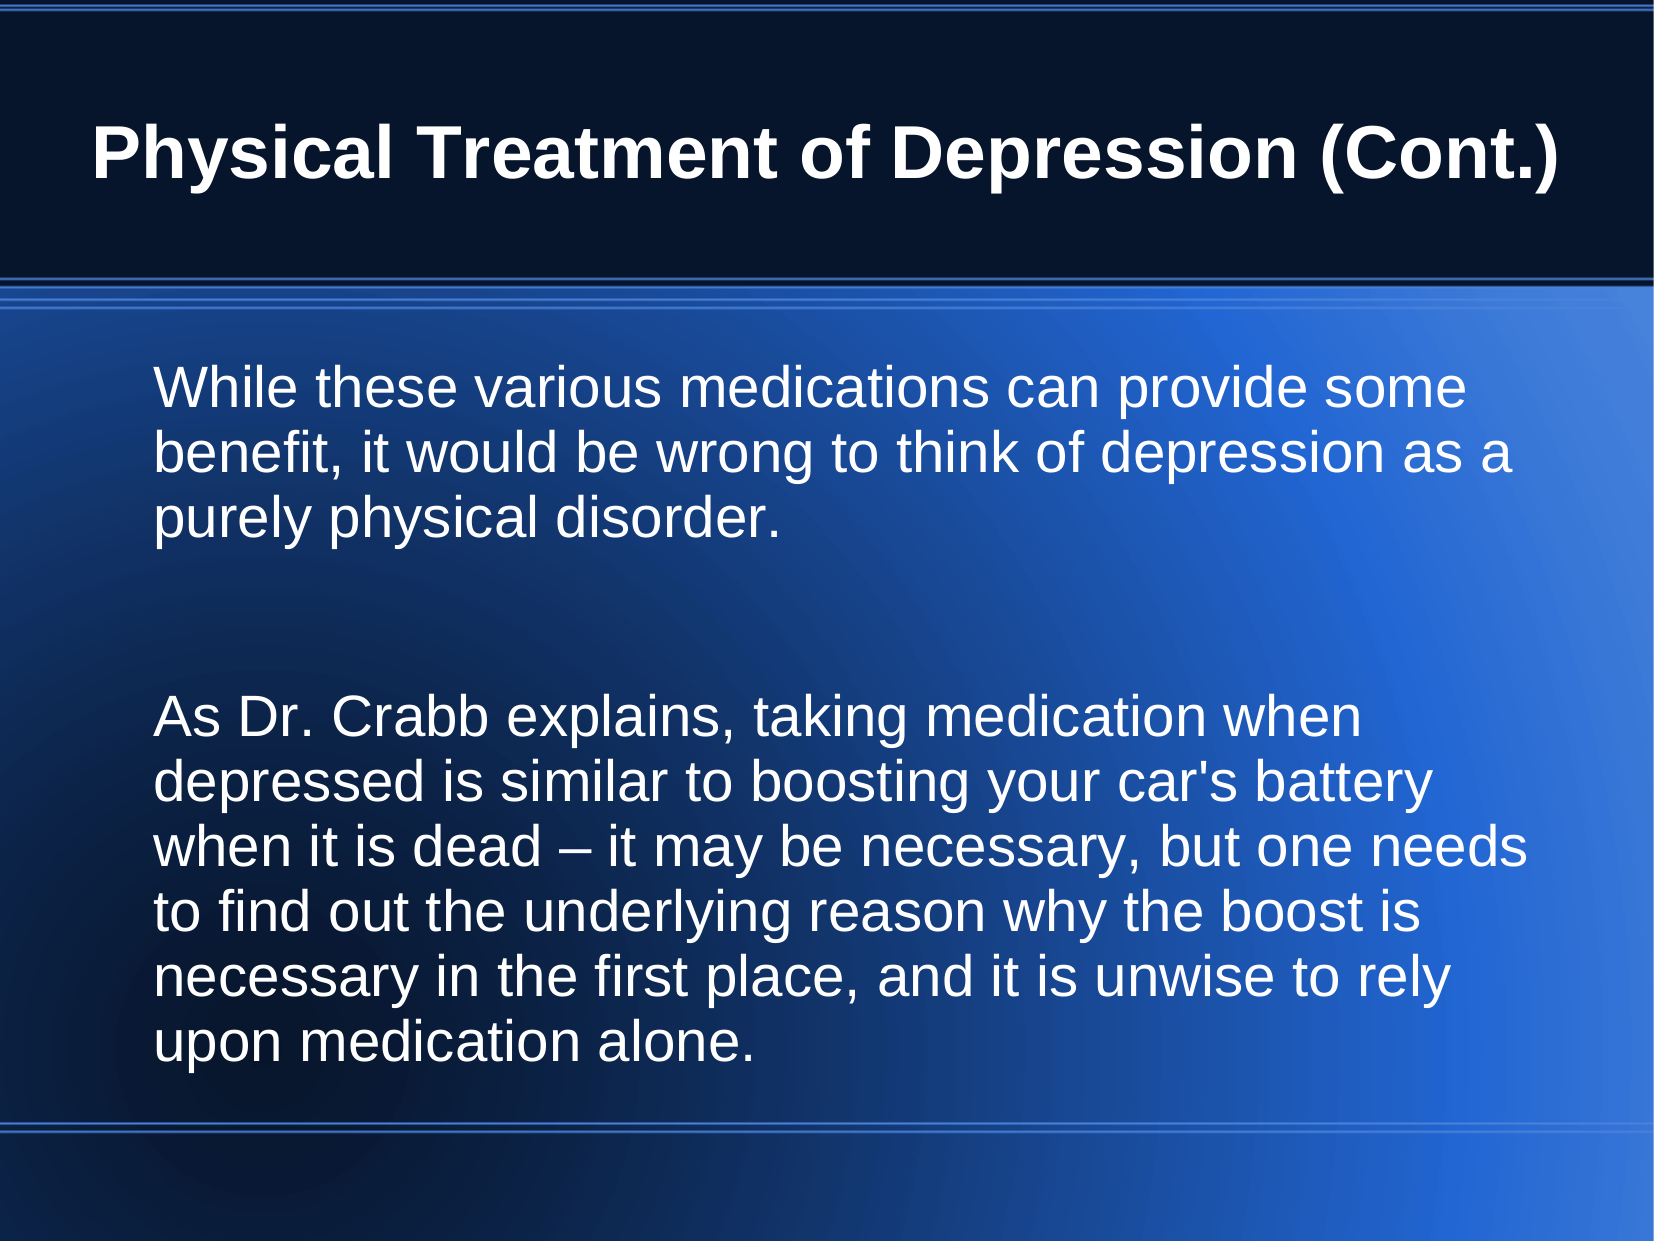

# Physical Treatment of Depression (Cont.)
While these various medications can provide some benefit, it would be wrong to think of depression as a purely physical disorder.
As Dr. Crabb explains, taking medication when depressed is similar to boosting your car's battery when it is dead – it may be necessary, but one needs to find out the underlying reason why the boost is necessary in the first place, and it is unwise to rely upon medication alone.